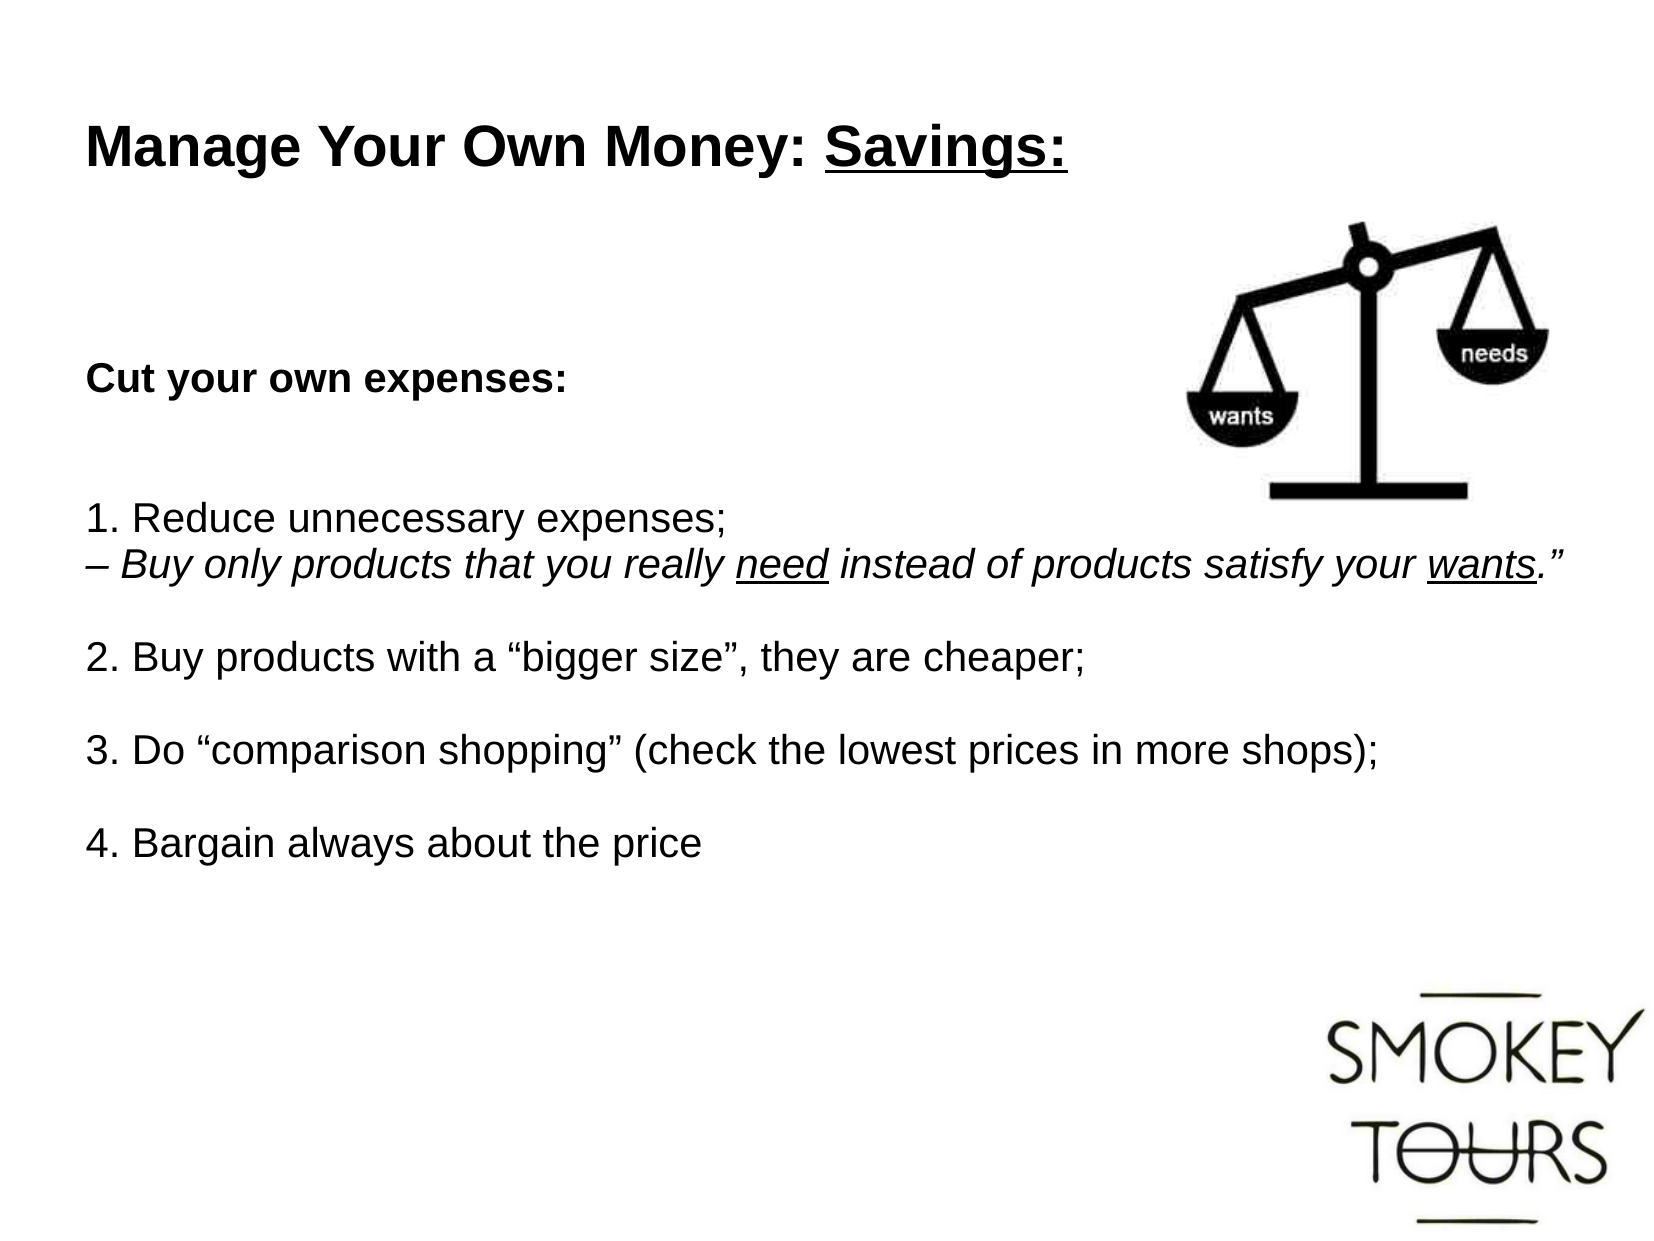

Manage Your Own Money: Savings:
Cut your own expenses:
1. Reduce unnecessary expenses;
– Buy only products that you really need instead of products satisfy your wants.”
2. Buy products with a “bigger size”, they are cheaper;
3. Do “comparison shopping” (check the lowest prices in more shops);
4. Bargain always about the price